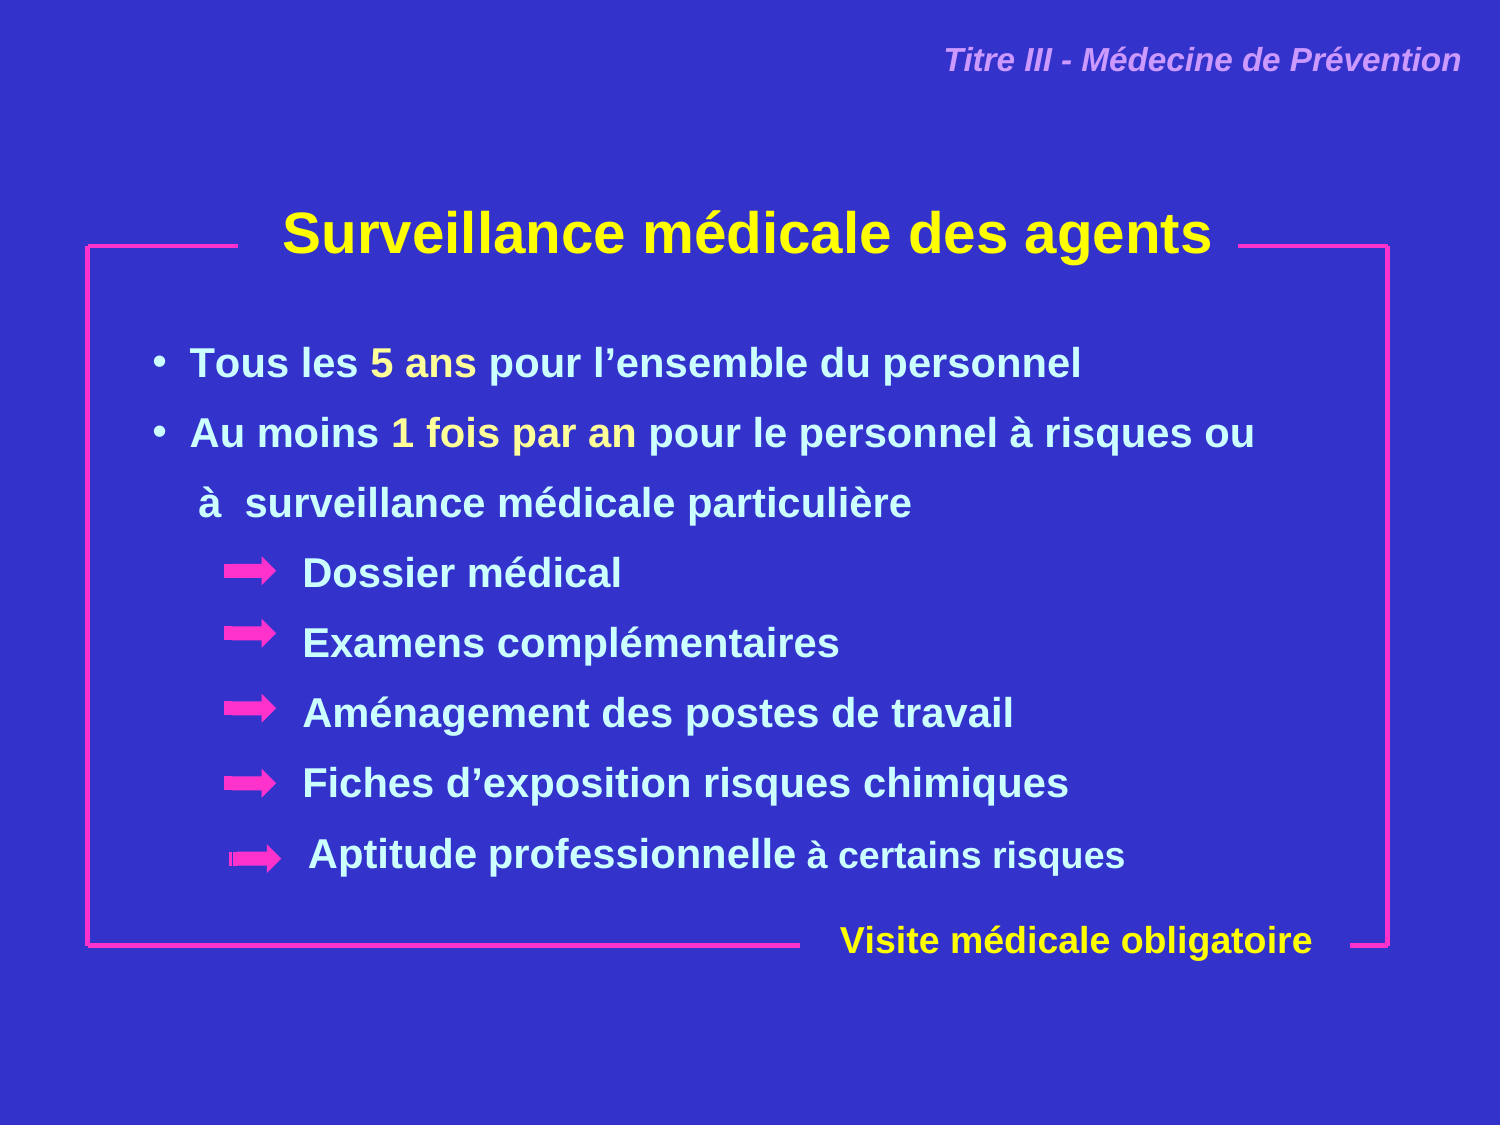

Titre III - Médecine de Prévention
Surveillance médicale des agents
 Tous les 5 ans pour l’ensemble du personnel
 Au moins 1 fois par an pour le personnel à risques ou
 à surveillance médicale particulière
	Dossier médical
	Examens complémentaires
	Aménagement des postes de travail
	Fiches d’exposition risques chimiques
Aptitude professionnelle à certains risques
Visite médicale obligatoire